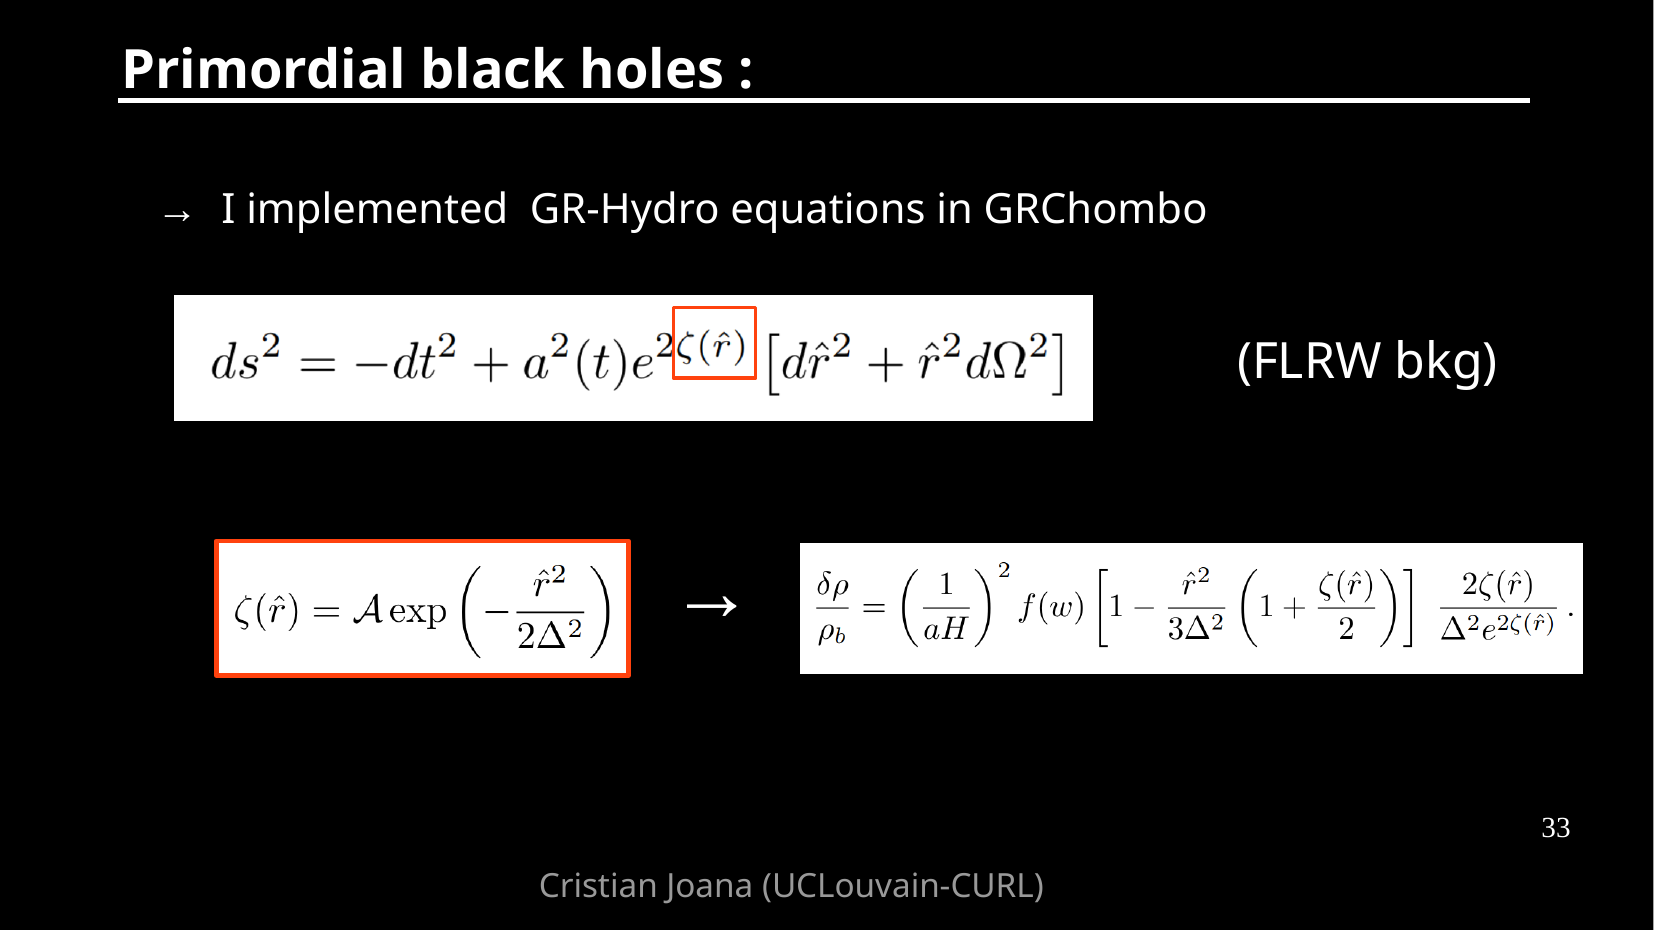

Primordial black holes :
→ I implemented GR-Hydro equations in GRChombo
(FLRW bkg)
→
33
Cristian Joana (UCLouvain-CURL)